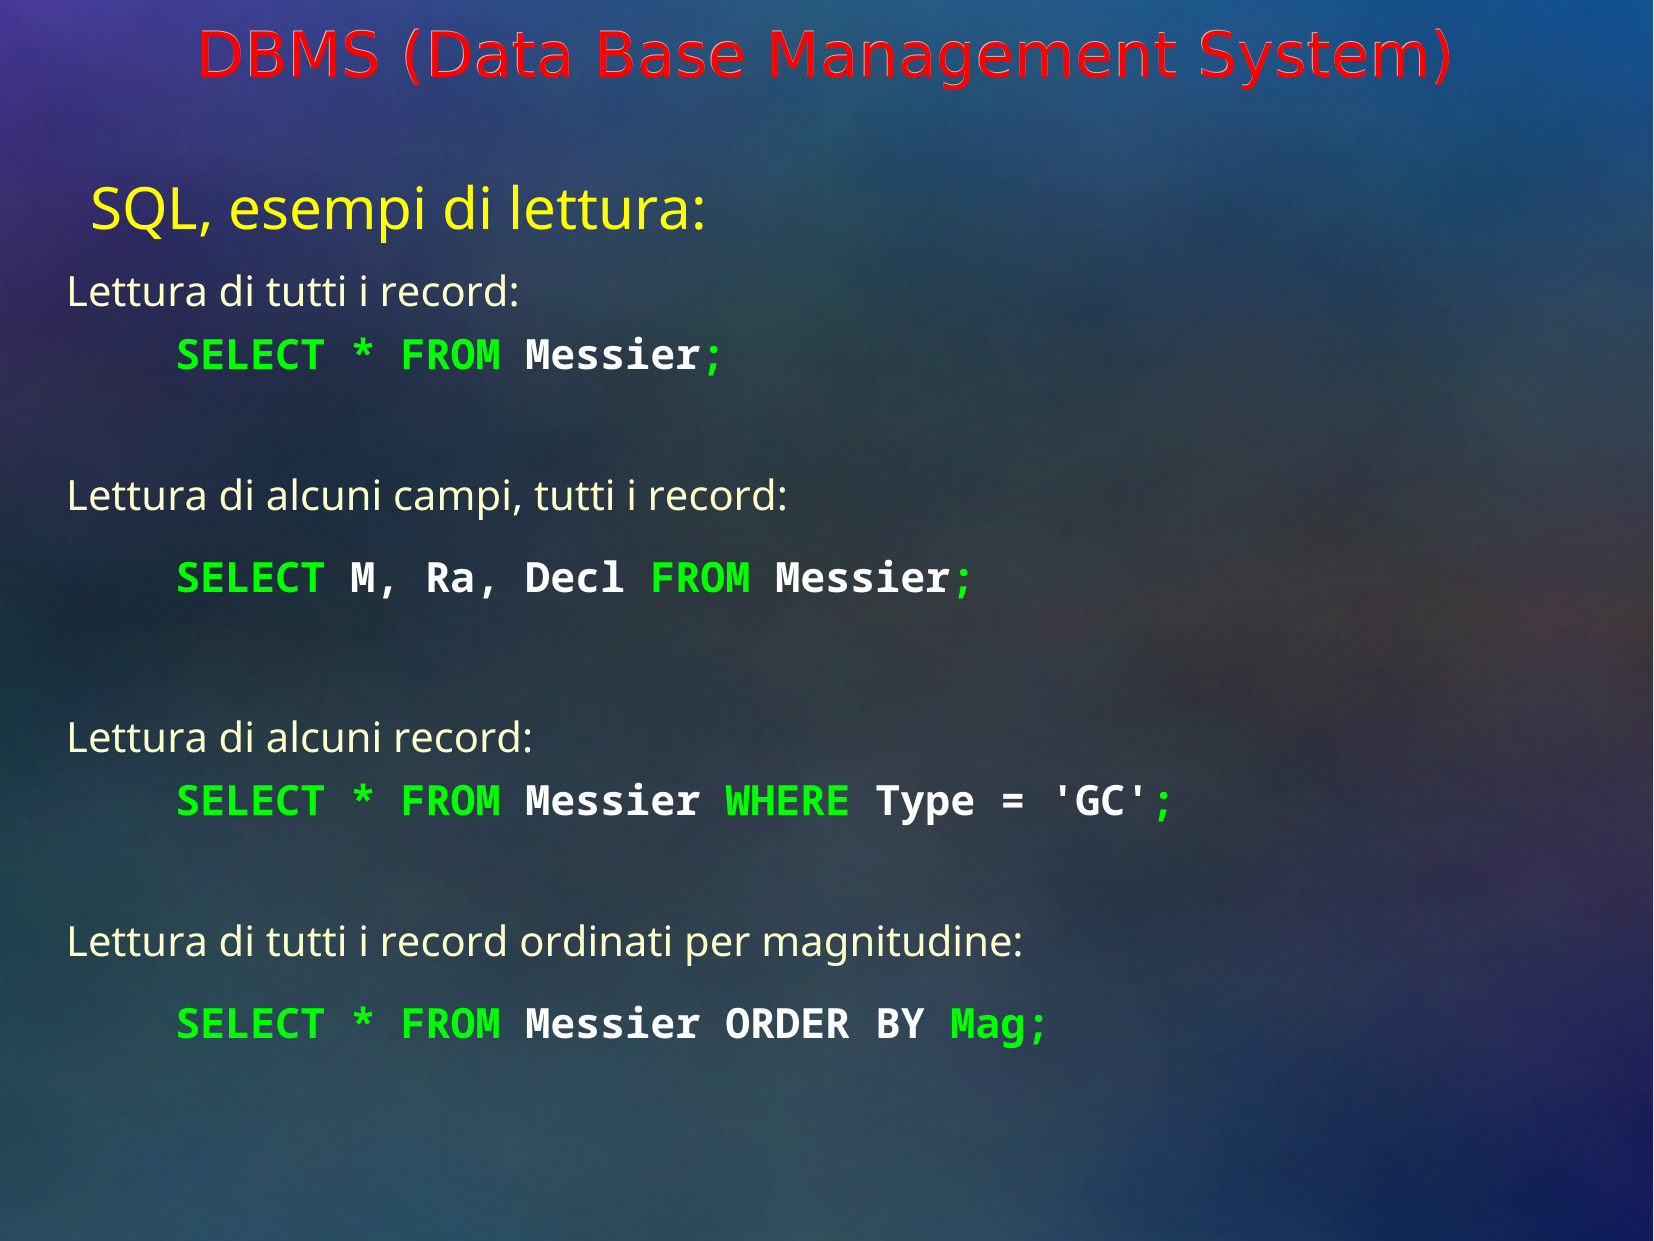

SQL, esempi di lettura:
Lettura di tutti i record:
SELECT * FROM Messier;
Lettura di alcuni campi, tutti i record:
SELECT M, Ra, Decl FROM Messier;
Lettura di alcuni record:
SELECT * FROM Messier WHERE Type = 'GC';
Lettura di tutti i record ordinati per magnitudine:
SELECT * FROM Messier ORDER BY Mag;